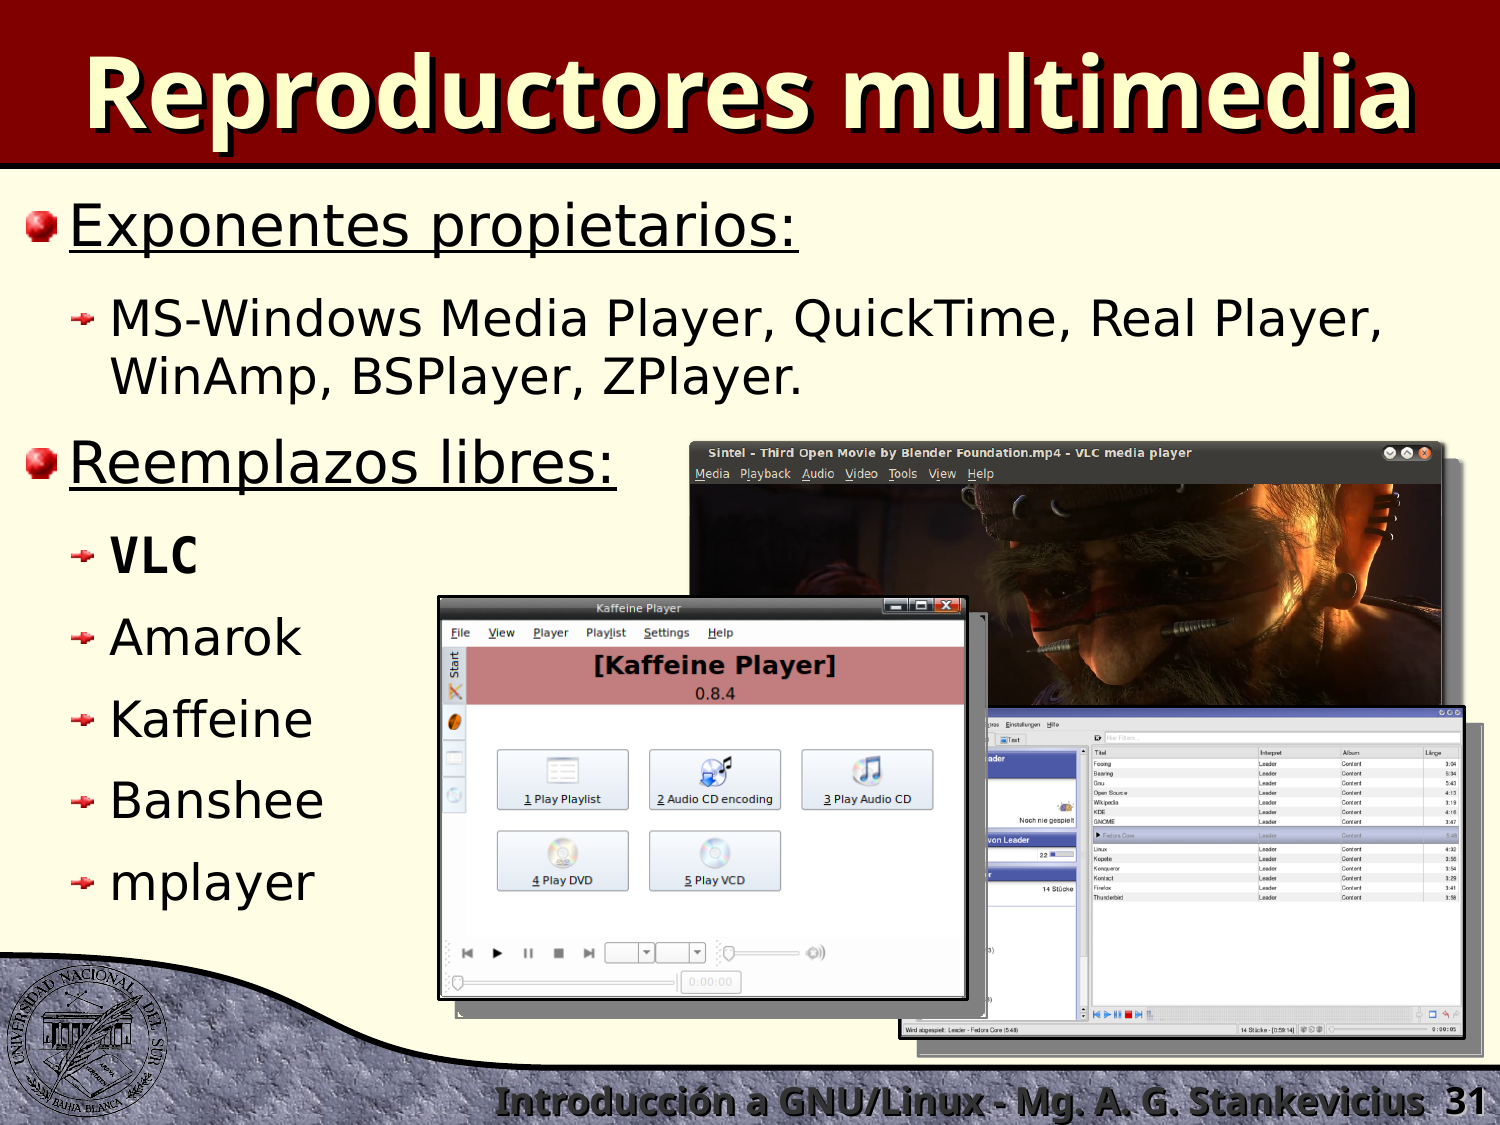

# Reproductores multimedia
Exponentes propietarios:
MS-Windows Media Player, QuickTime, Real Player, WinAmp, BSPlayer, ZPlayer.
Reemplazos libres:
VLC
Amarok
Kaffeine
Banshee
mplayer
31